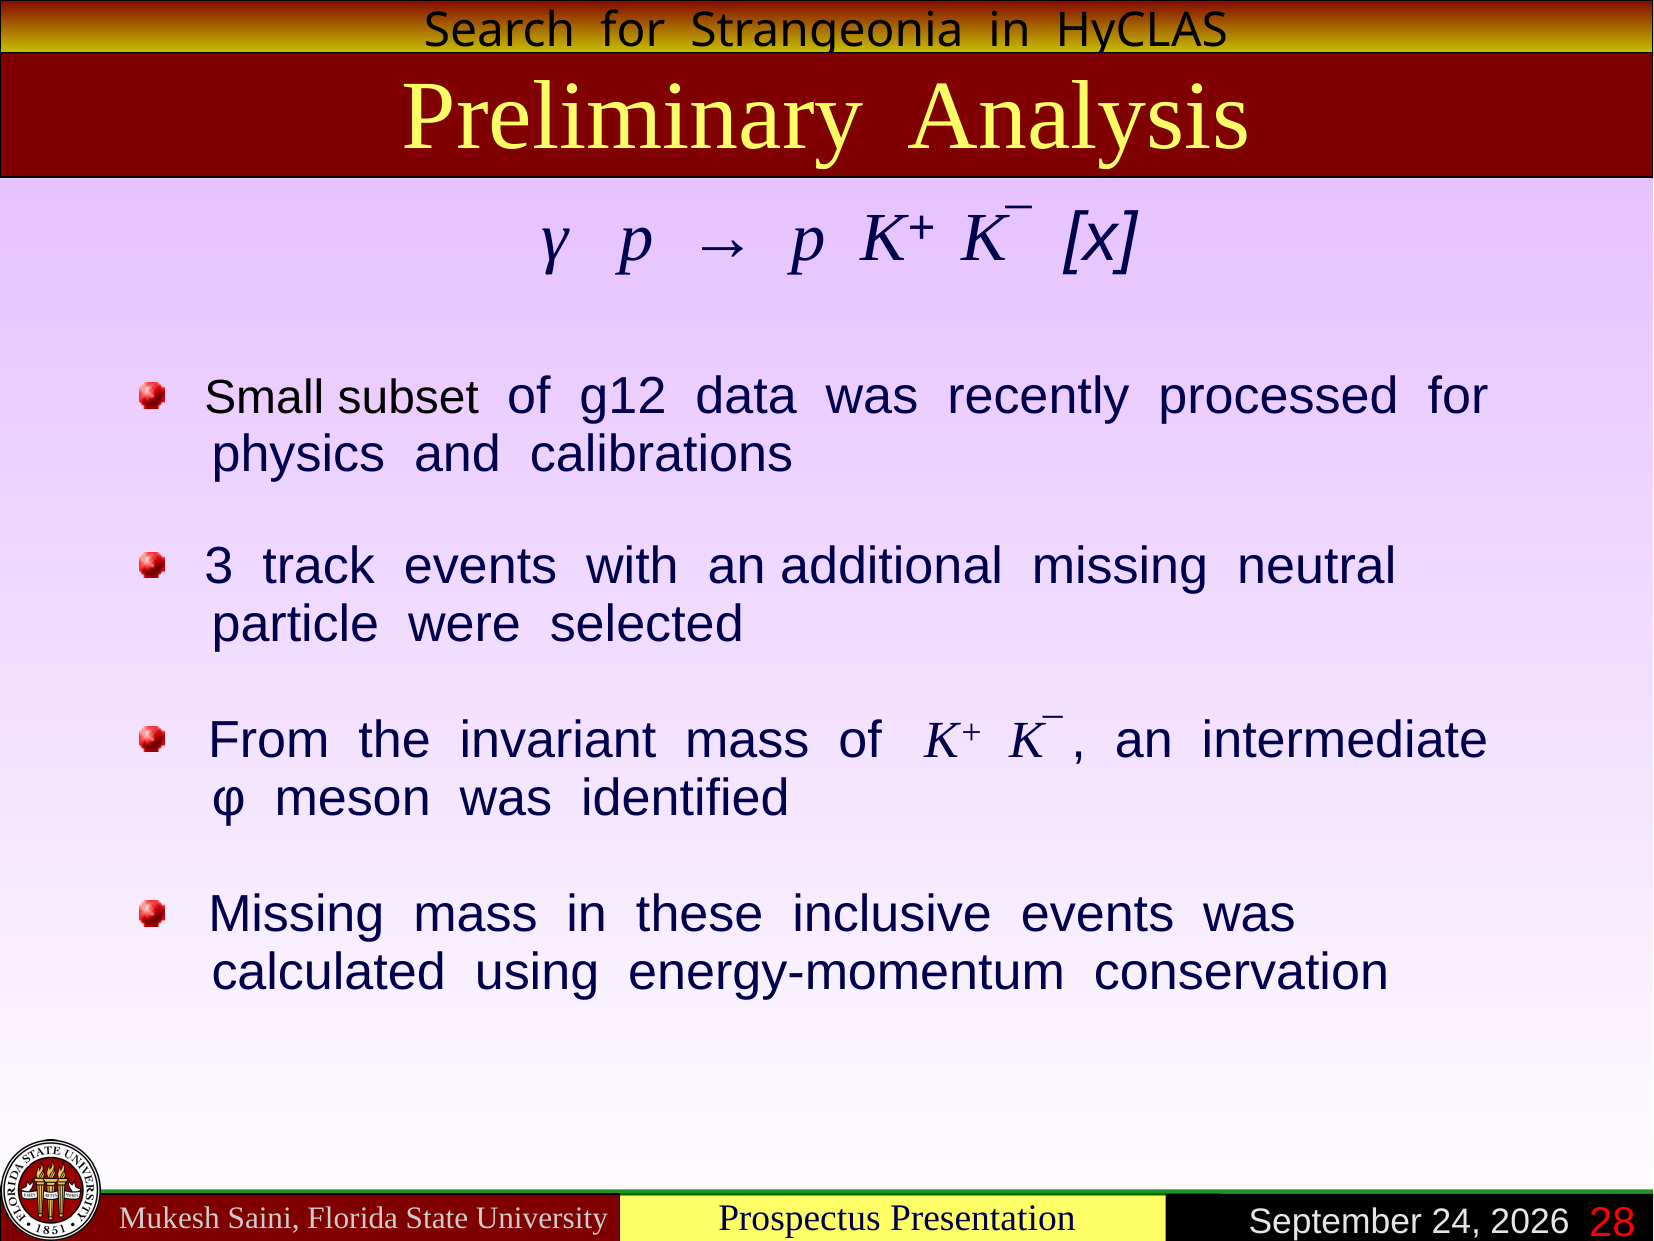

Preliminary Analysis
γ p → p K+ K‾ [x]
 Small subset of g12 data was recently processed for physics and calibrations
 3 track events with an additional missing neutral particle were selected
 From the invariant mass of K+ K‾ , an intermediate
 φ meson was identified
 Missing mass in these inclusive events was calculated using energy-momentum conservation